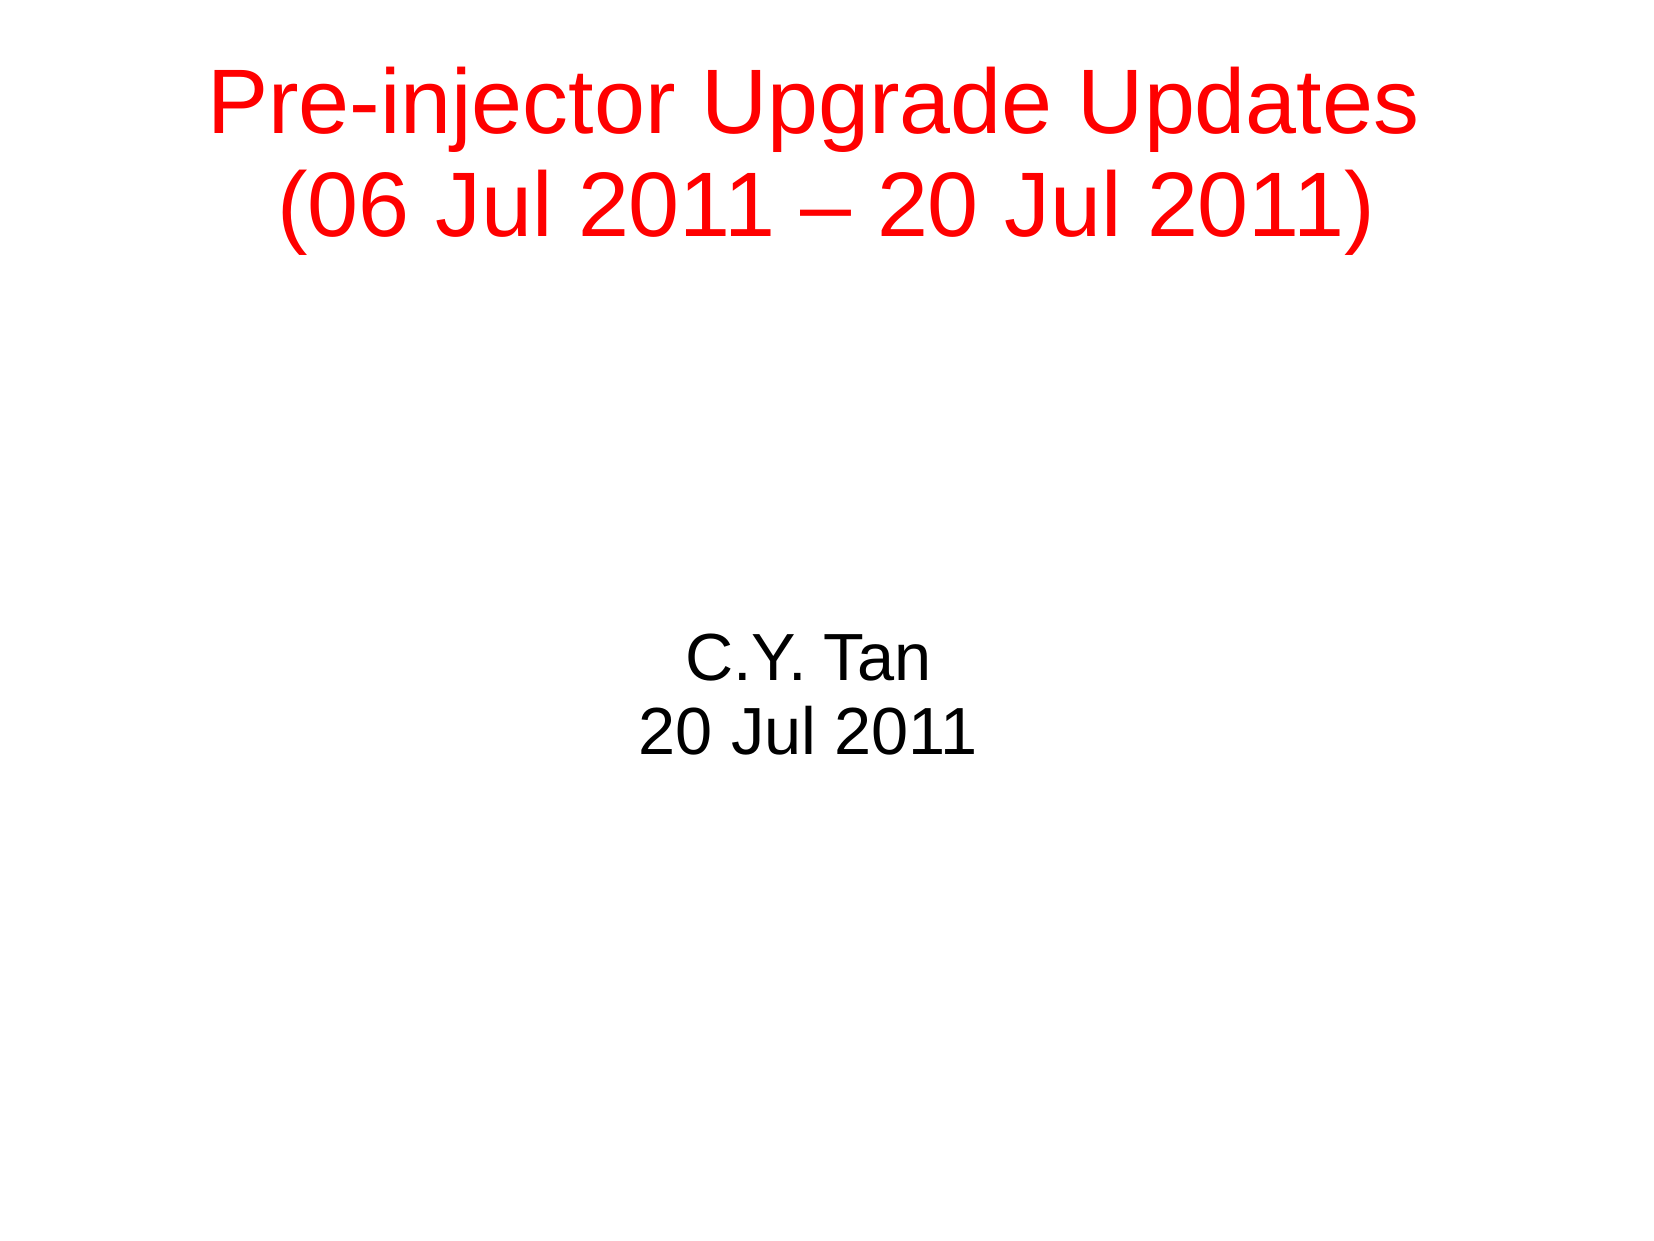

# Pre-injector Upgrade Updates (06 Jul 2011 – 20 Jul 2011)
C.Y. Tan
20 Jul 2011